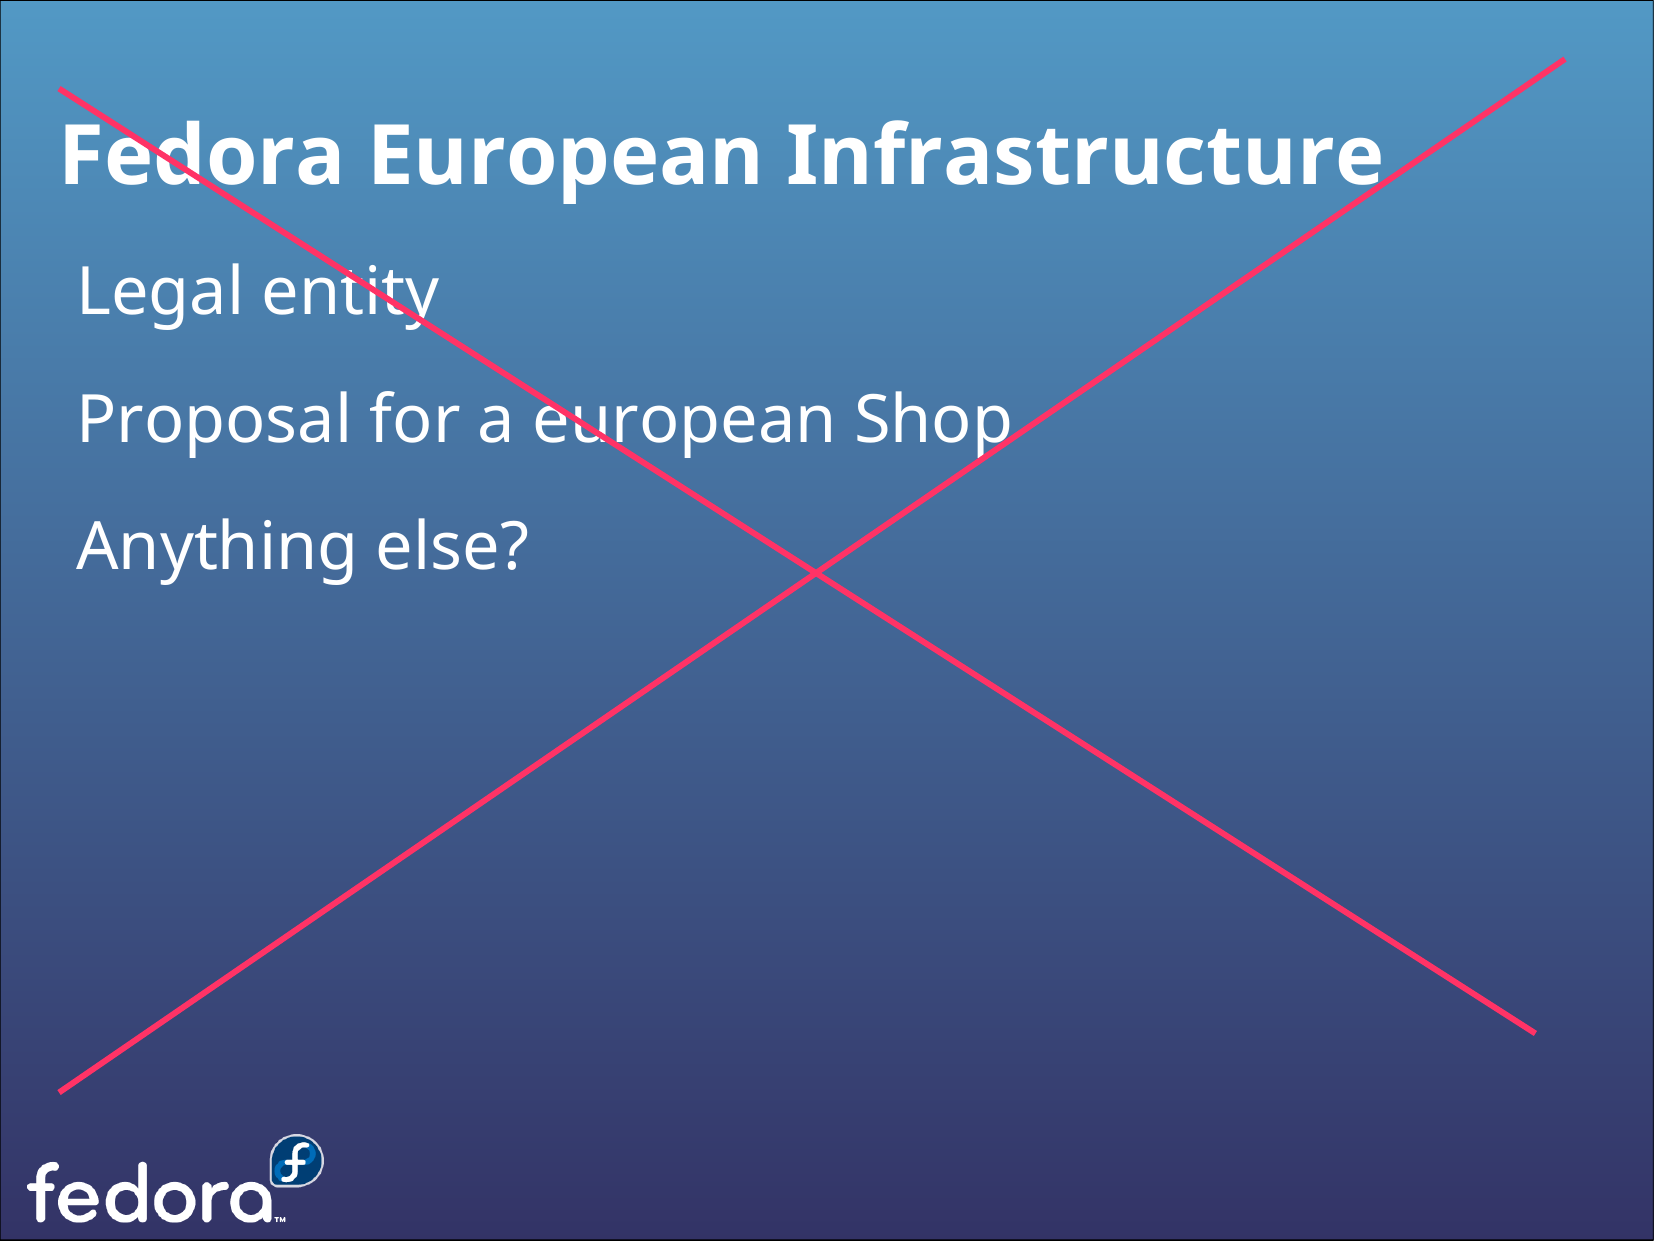

# Fedora European Infrastructure
Legal entity
Proposal for a european Shop
Anything else?